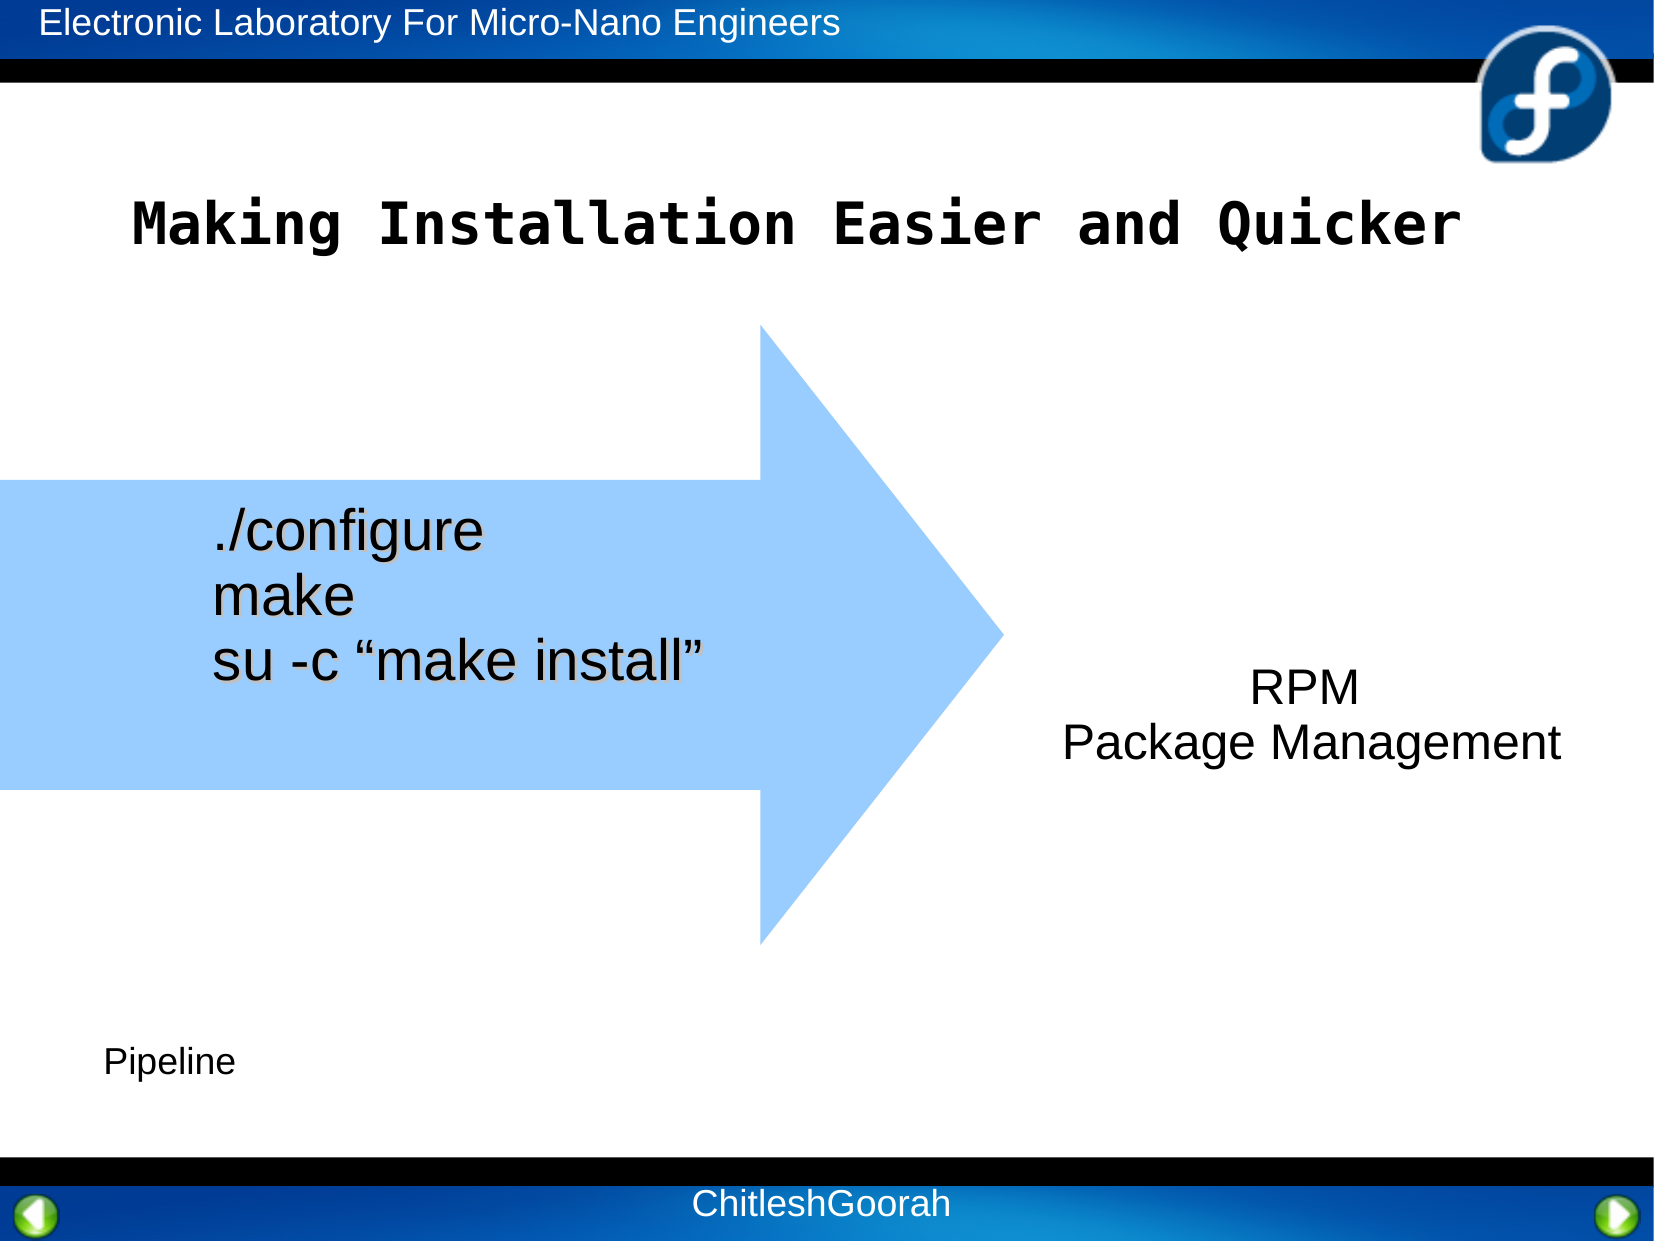

Making Installation Easier and Quicker
./configure
make
su -c “make install”
RPM
Package Management
Pipeline